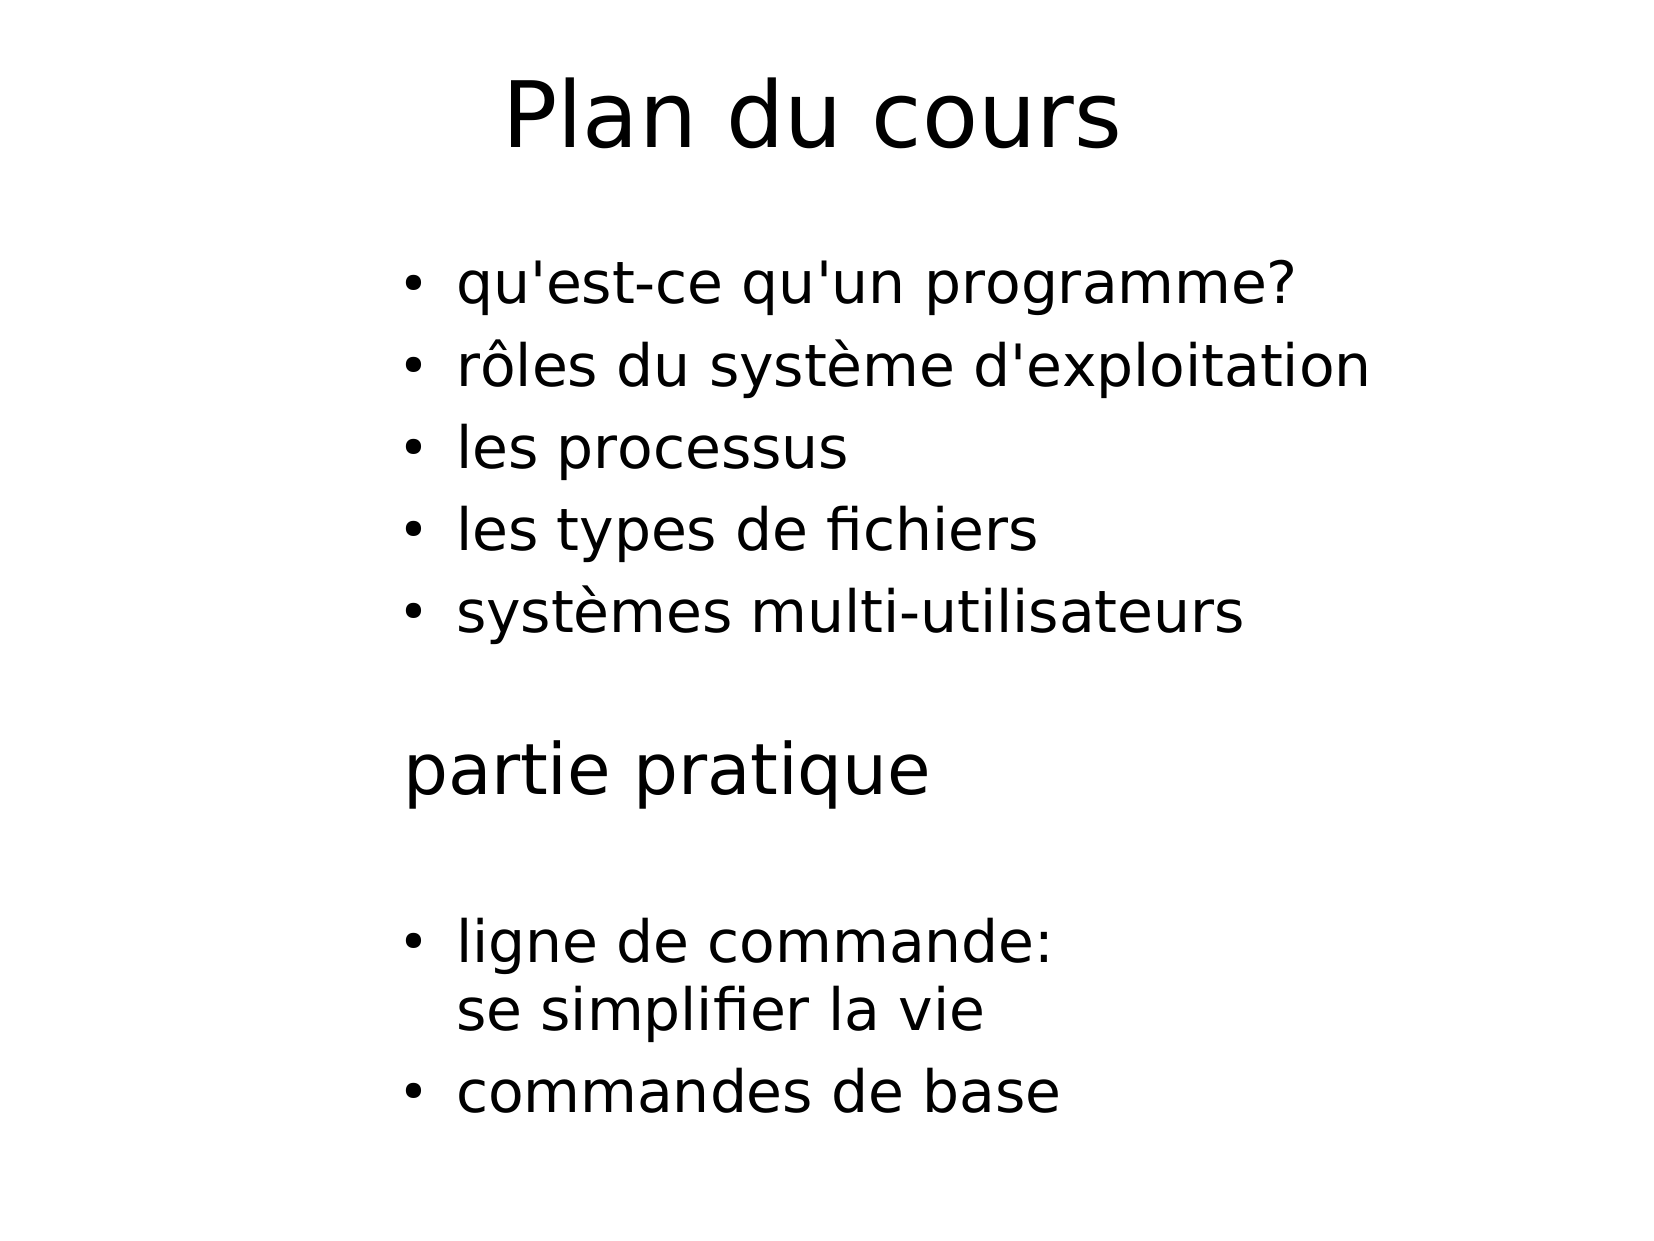

# Plan du cours
qu'est-ce qu'un programme?
rôles du système d'exploitation
les processus
les types de fichiers
systèmes multi-utilisateurs
partie pratique
ligne de commande:
se simplifier la vie
commandes de base